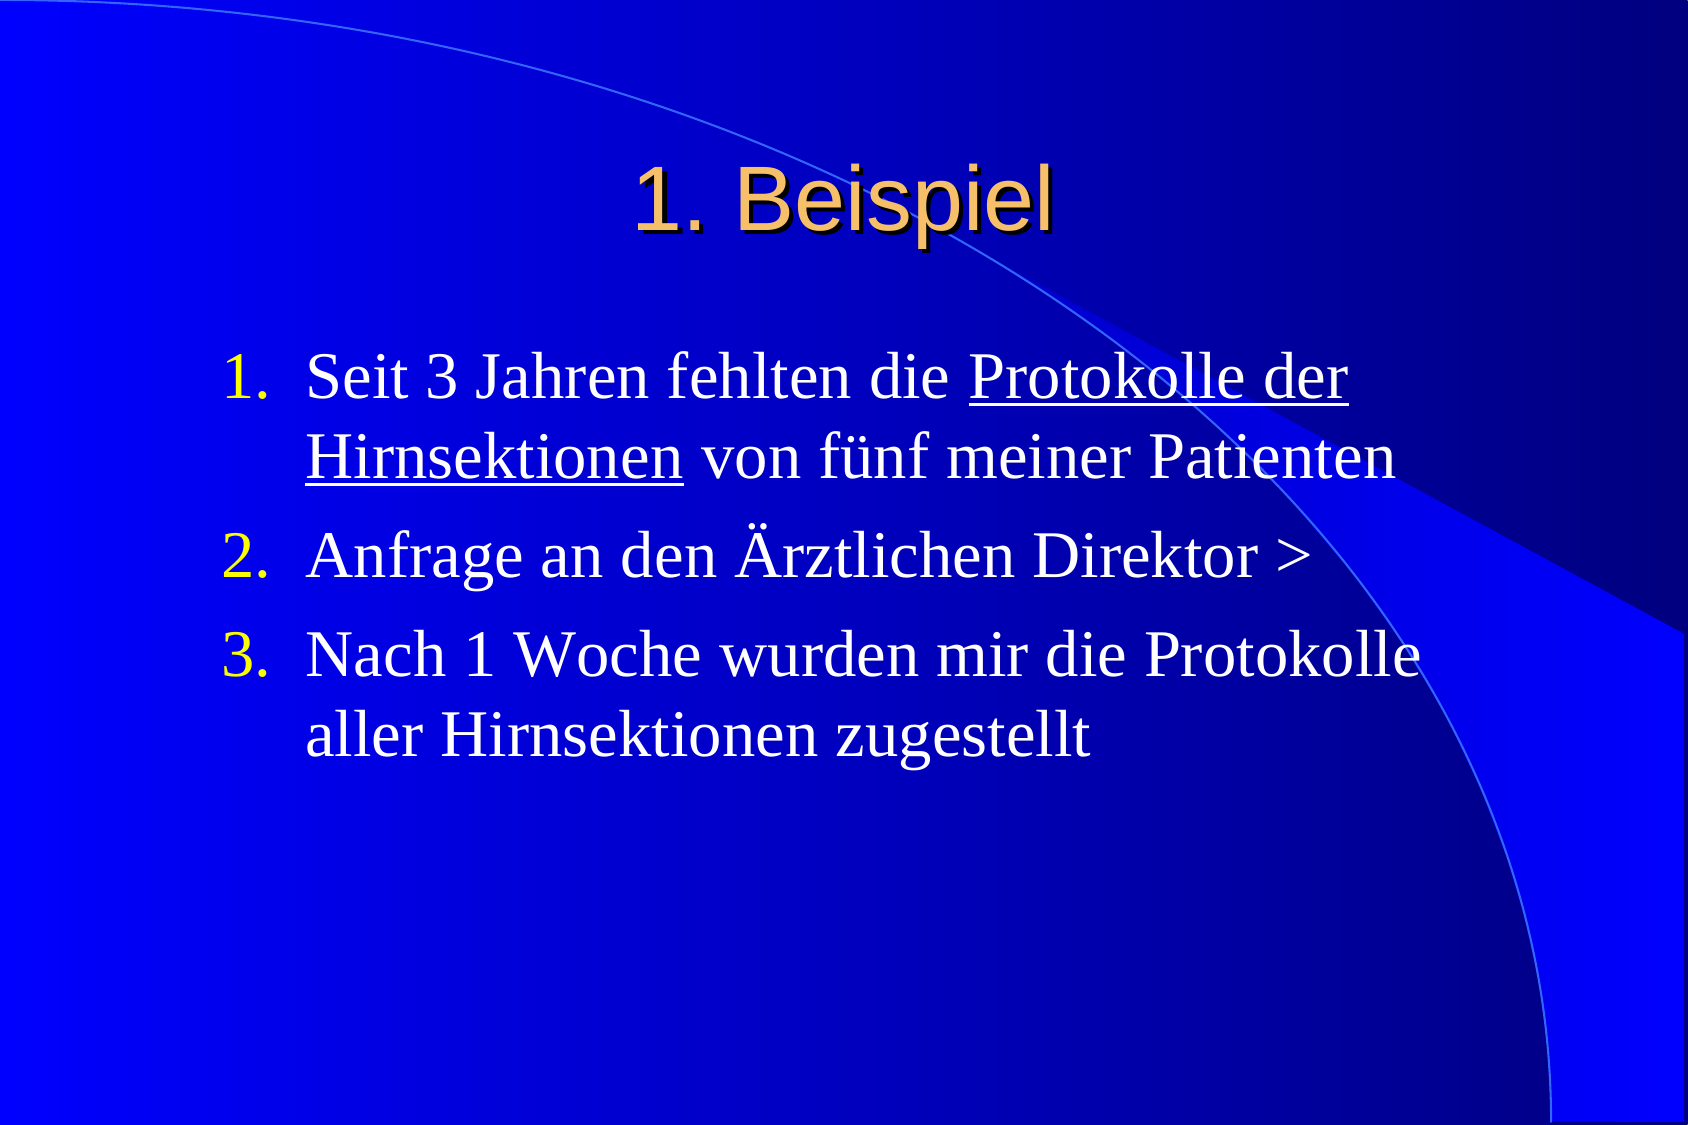

1. Beispiel
Seit 3 Jahren fehlten die Protokolle der Hirnsektionen von fünf meiner Patienten
Anfrage an den Ärztlichen Direktor >
Nach 1 Woche wurden mir die Protokolle aller Hirnsektionen zugestellt